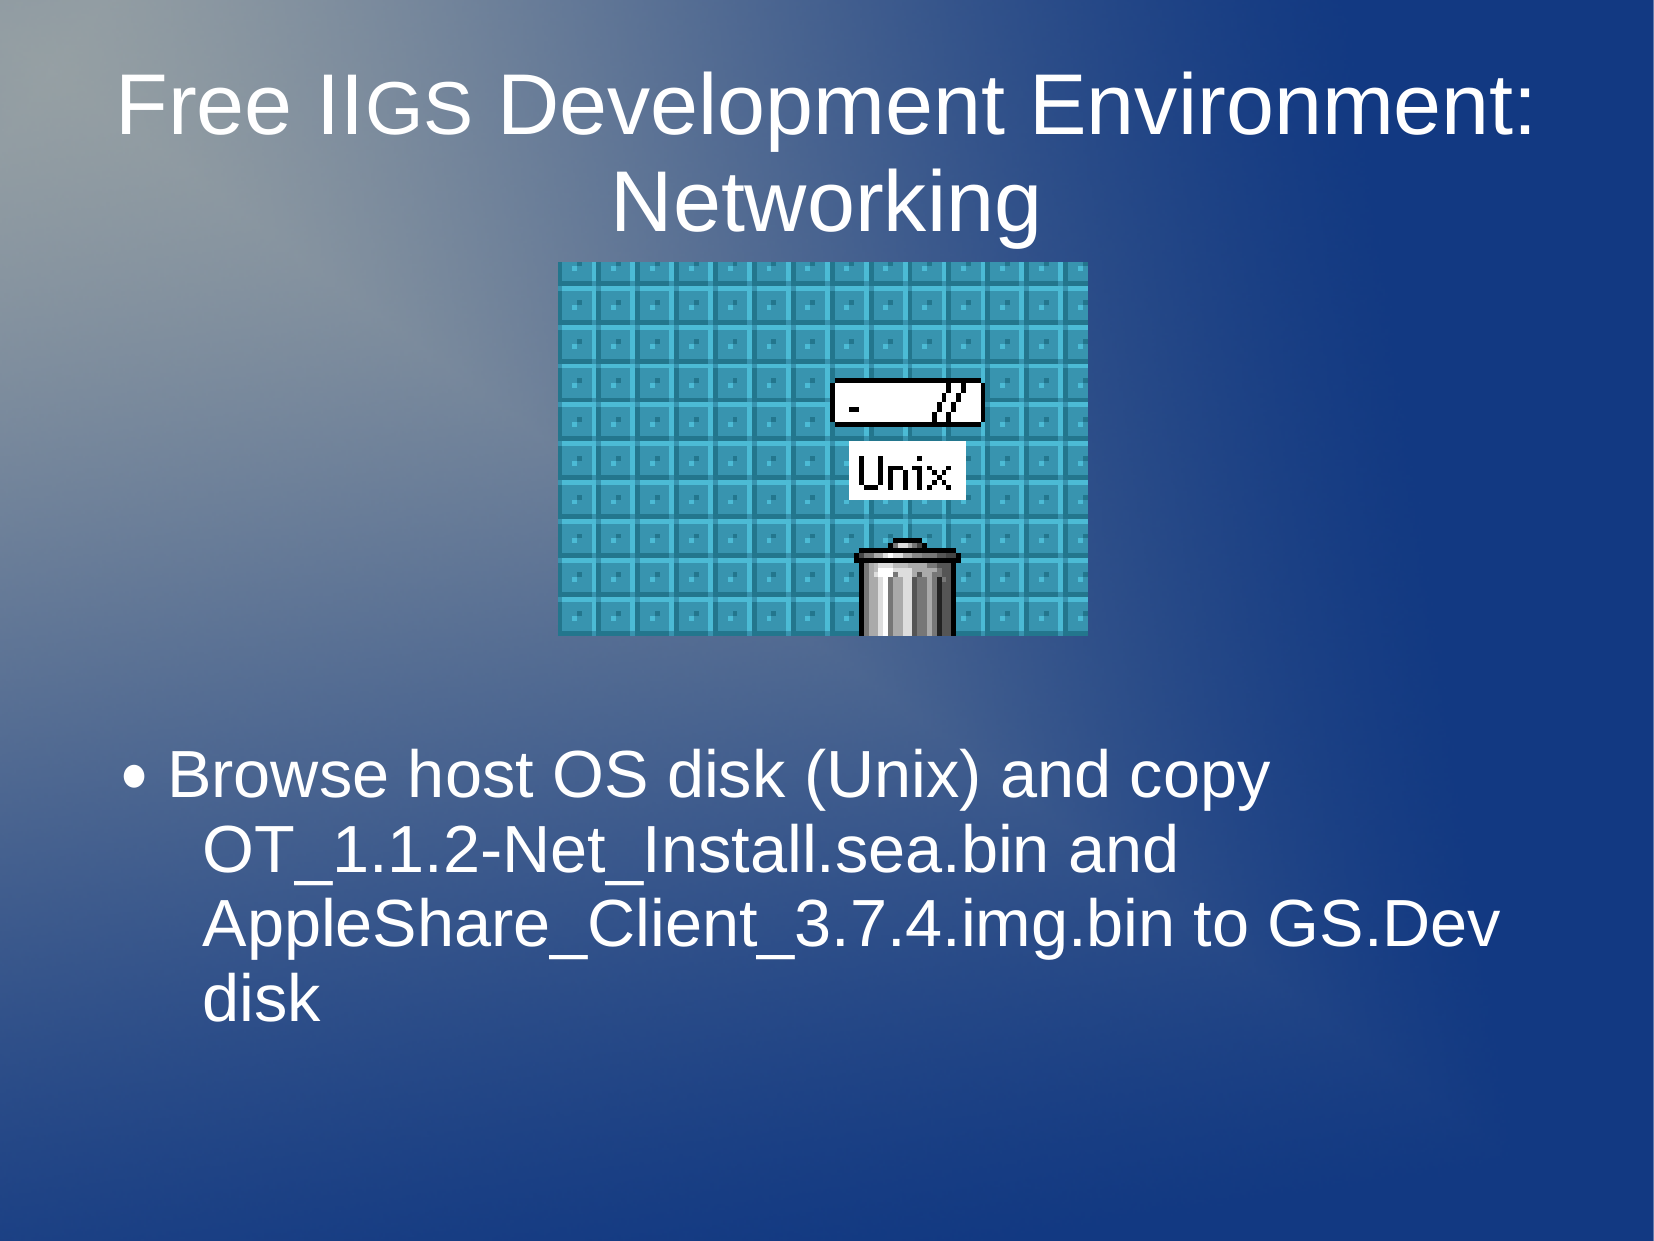

# Free IIGS Development Environment: Networking
Browse host OS disk (Unix) and copy OT_1.1.2-Net_Install.sea.bin and AppleShare_Client_3.7.4.img.bin to GS.Dev disk